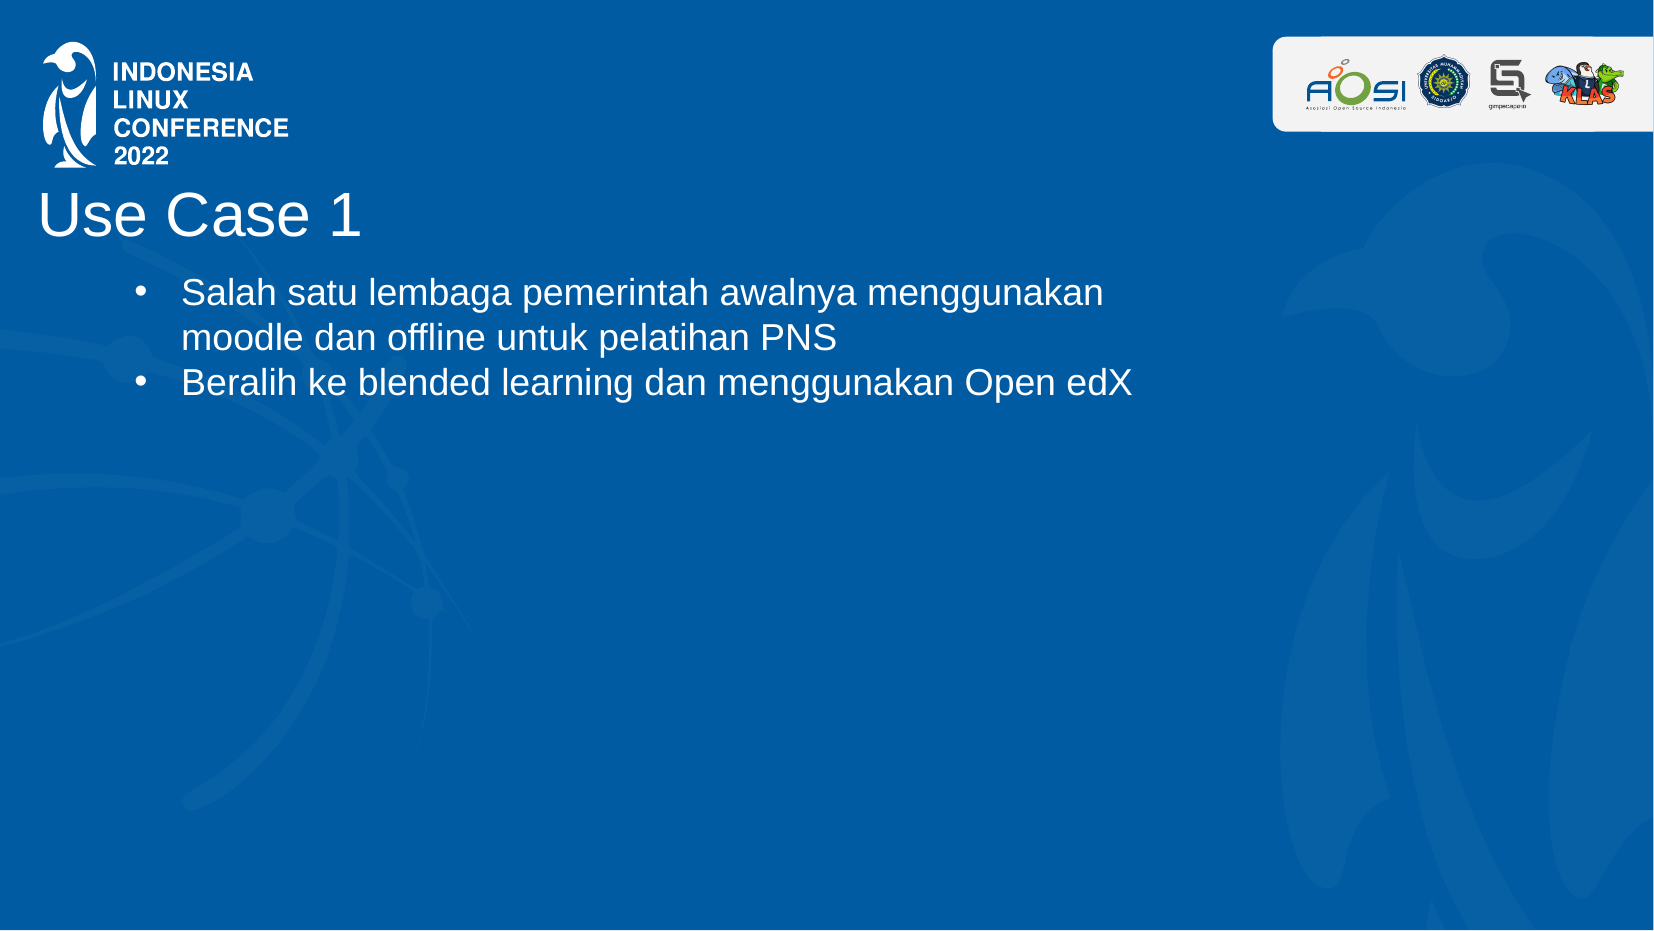

Use Case 1
Salah satu lembaga pemerintah awalnya menggunakan moodle dan offline untuk pelatihan PNS
Beralih ke blended learning dan menggunakan Open edX